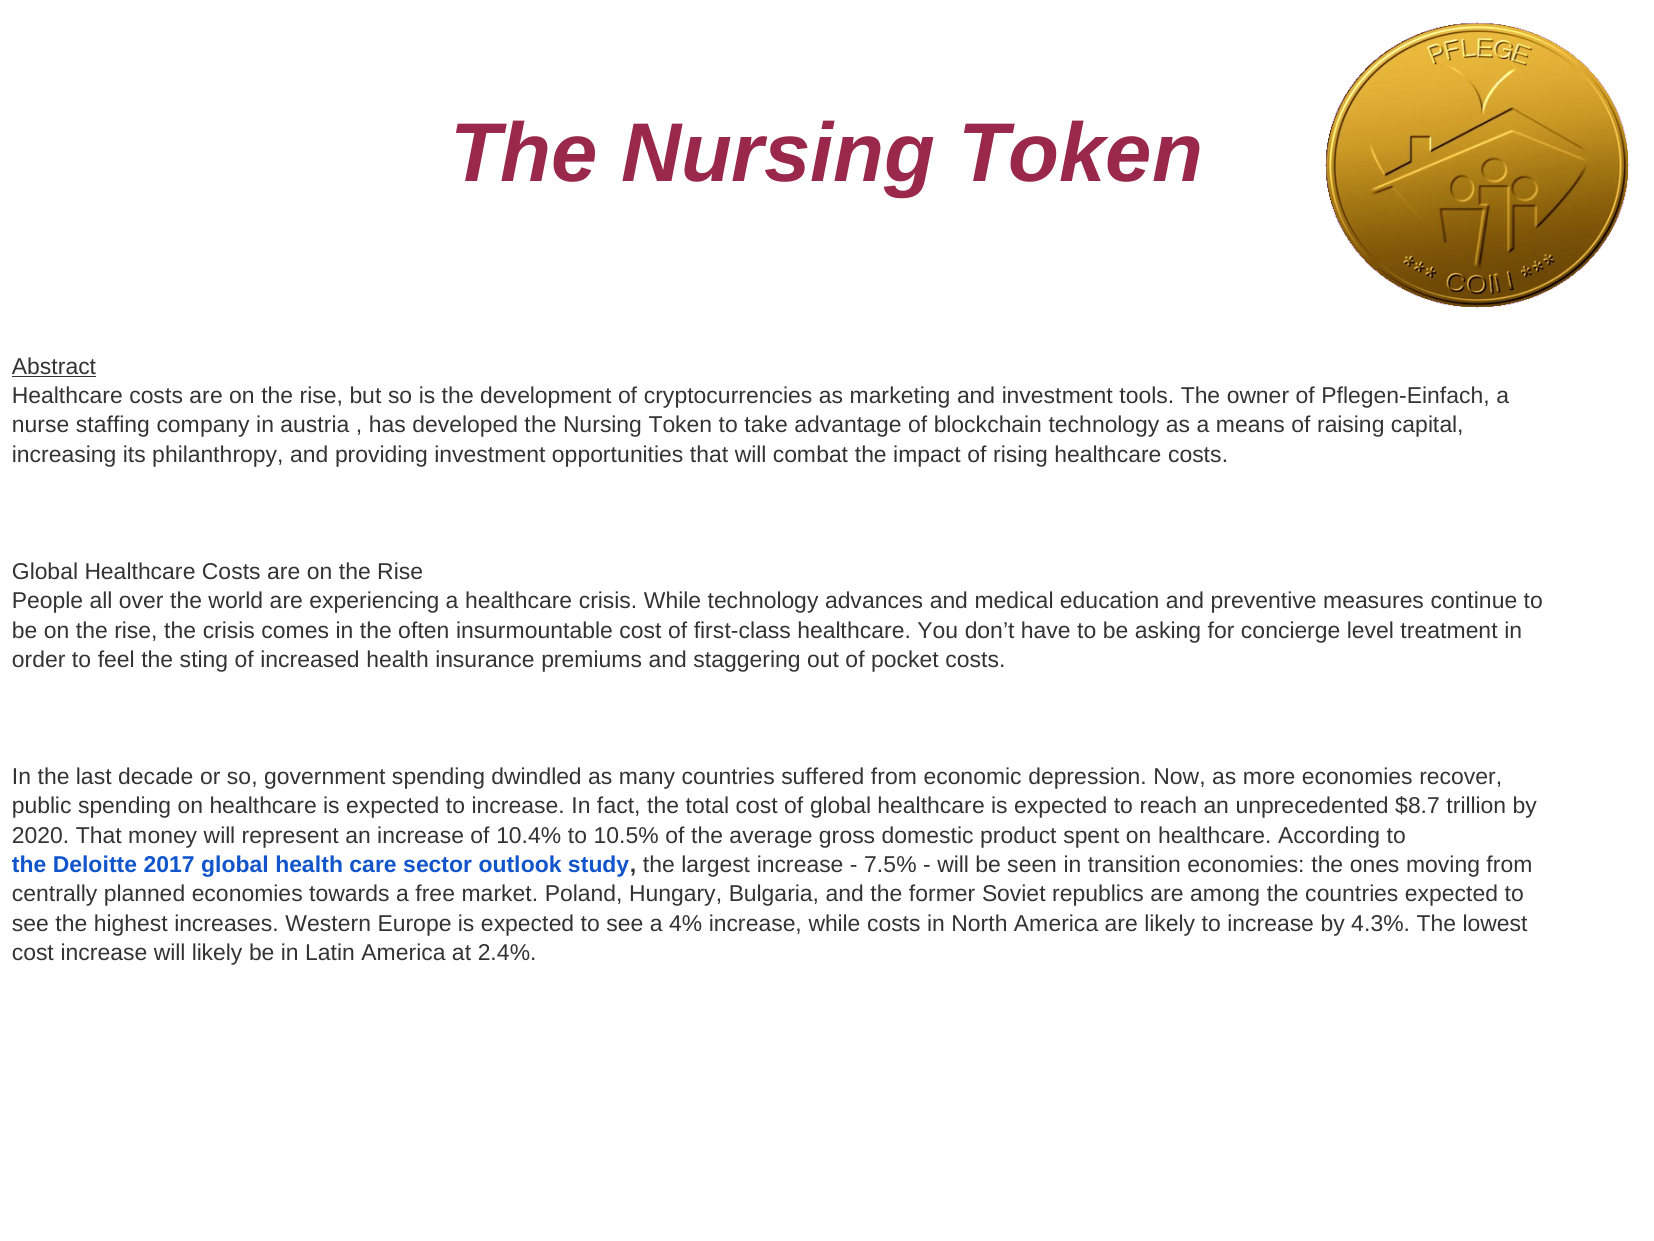

The Nursing Token
# Abstract
Healthcare costs are on the rise, but so is the development of cryptocurrencies as marketing and investment tools. The owner of Pflegen-Einfach, a nurse staffing company in austria , has developed the Nursing Token to take advantage of blockchain technology as a means of raising capital, increasing its philanthropy, and providing investment opportunities that will combat the impact of rising healthcare costs.
Global Healthcare Costs are on the Rise
People all over the world are experiencing a healthcare crisis. While technology advances and medical education and preventive measures continue to be on the rise, the crisis comes in the often insurmountable cost of first-class healthcare. You don’t have to be asking for concierge level treatment in order to feel the sting of increased health insurance premiums and staggering out of pocket costs.
In the last decade or so, government spending dwindled as many countries suffered from economic depression. Now, as more economies recover, public spending on healthcare is expected to increase. In fact, the total cost of global healthcare is expected to reach an unprecedented $8.7 trillion by 2020. That money will represent an increase of 10.4% to 10.5% of the average gross domestic product spent on healthcare. According to the Deloitte 2017 global health care sector outlook study, the largest increase - 7.5% - will be seen in transition economies: the ones moving from centrally planned economies towards a free market. Poland, Hungary, Bulgaria, and the former Soviet republics are among the countries expected to see the highest increases. Western Europe is expected to see a 4% increase, while costs in North America are likely to increase by 4.3%. The lowest cost increase will likely be in Latin America at 2.4%.